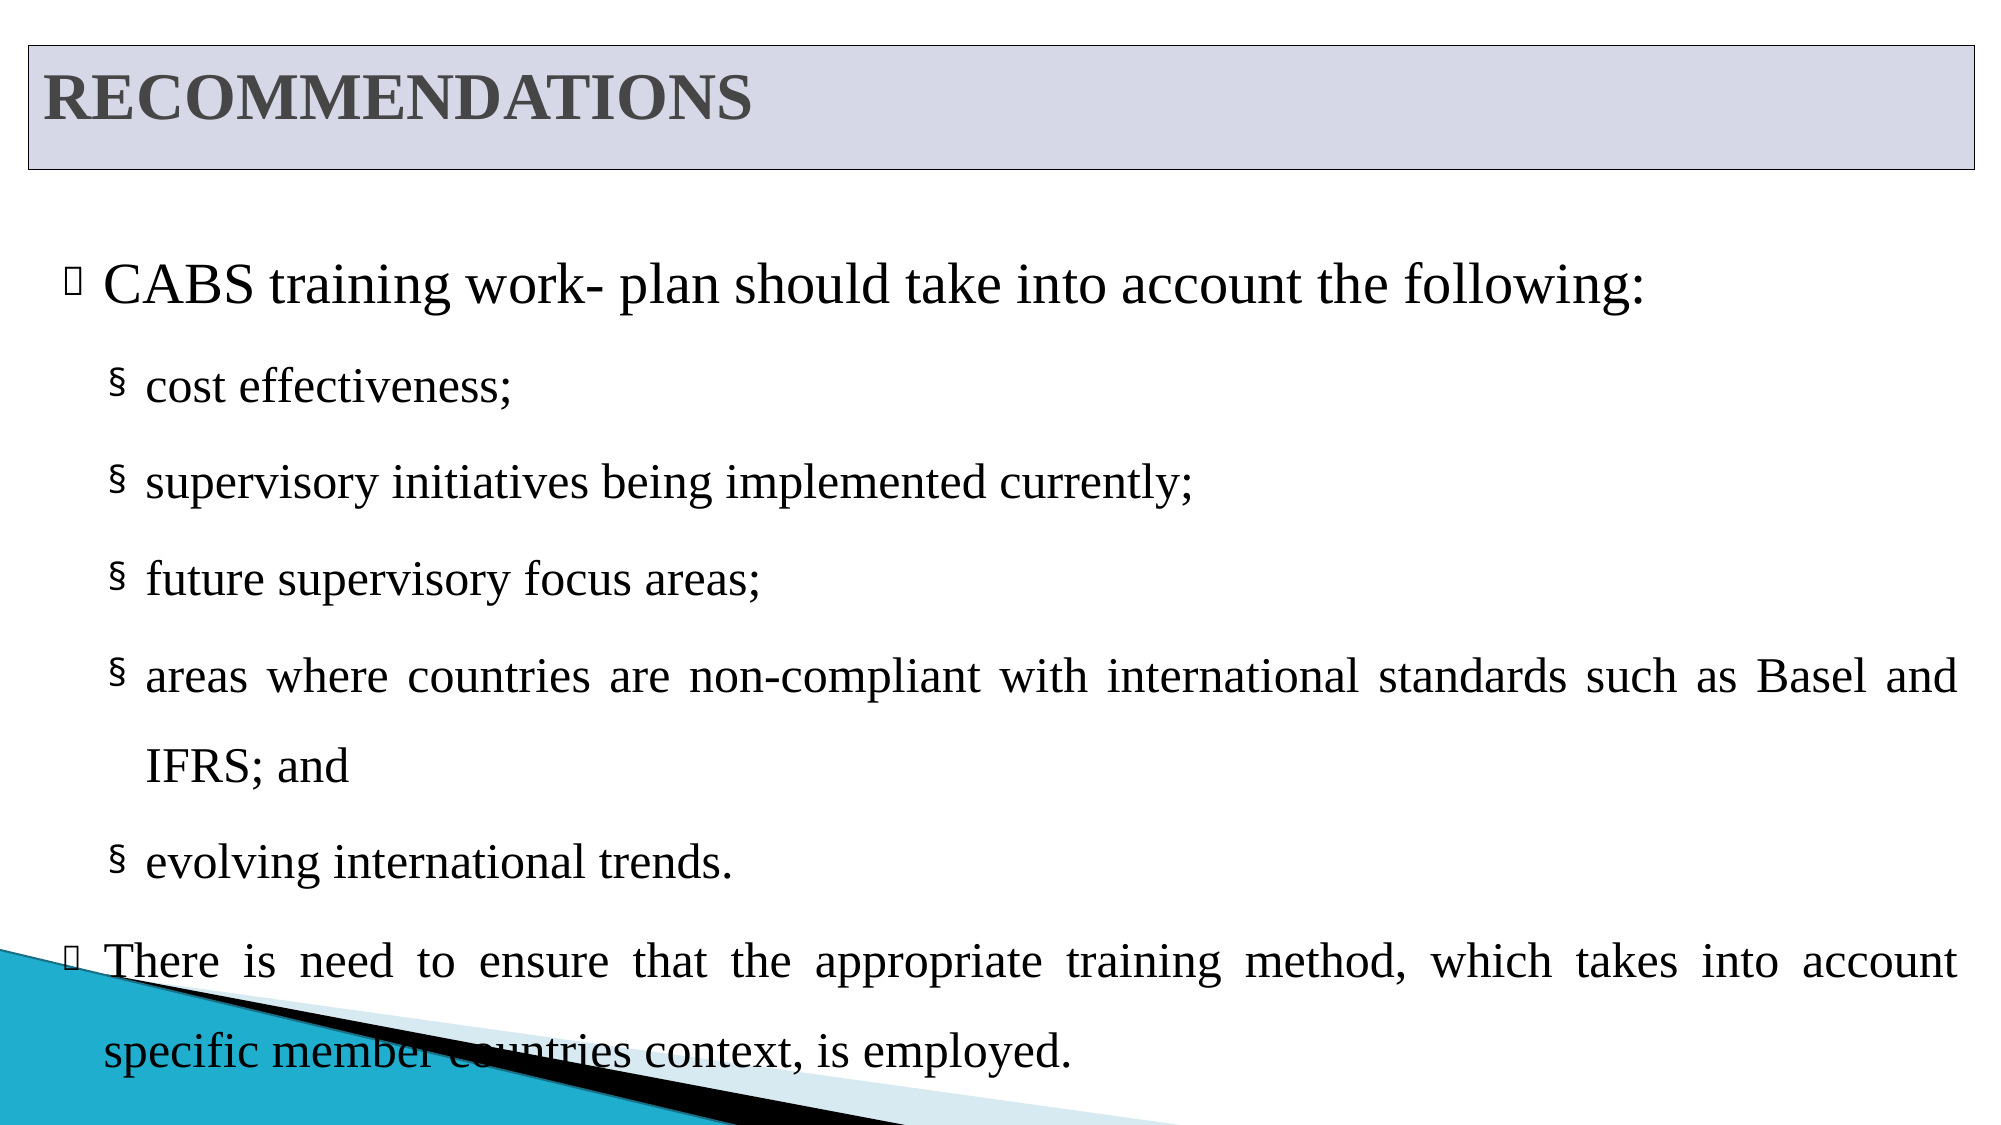

# RECOMMENDATIONS
CABS training work- plan should take into account the following:
cost effectiveness;
supervisory initiatives being implemented currently;
future supervisory focus areas;
areas where countries are non-compliant with international standards such as Basel and IFRS; and
evolving international trends.
There is need to ensure that the appropriate training method, which takes into account specific member countries context, is employed.
There is also need for coordination with other capacity building organisations to minimise duplication of efforts.